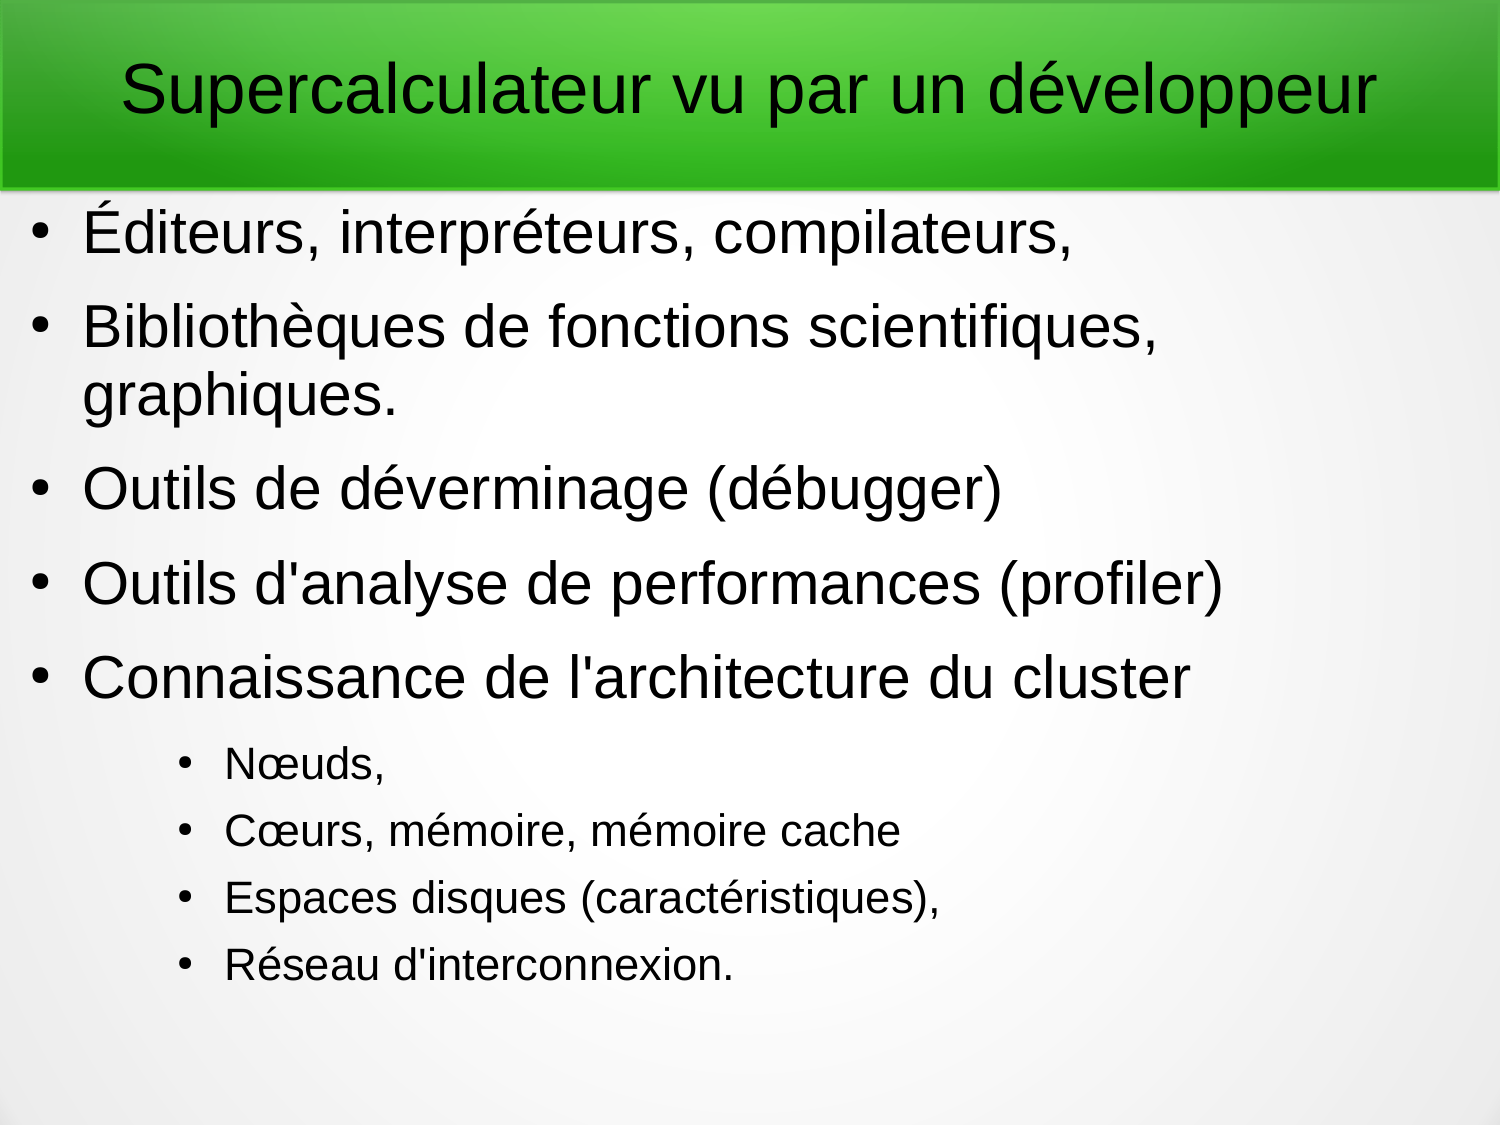

# Supercalculateur vu par un développeur
Éditeurs, interpréteurs, compilateurs,
Bibliothèques de fonctions scientifiques, graphiques.
Outils de déverminage (débugger)
Outils d'analyse de performances (profiler)
Connaissance de l'architecture du cluster
Nœuds,
Cœurs, mémoire, mémoire cache
Espaces disques (caractéristiques),
Réseau d'interconnexion.